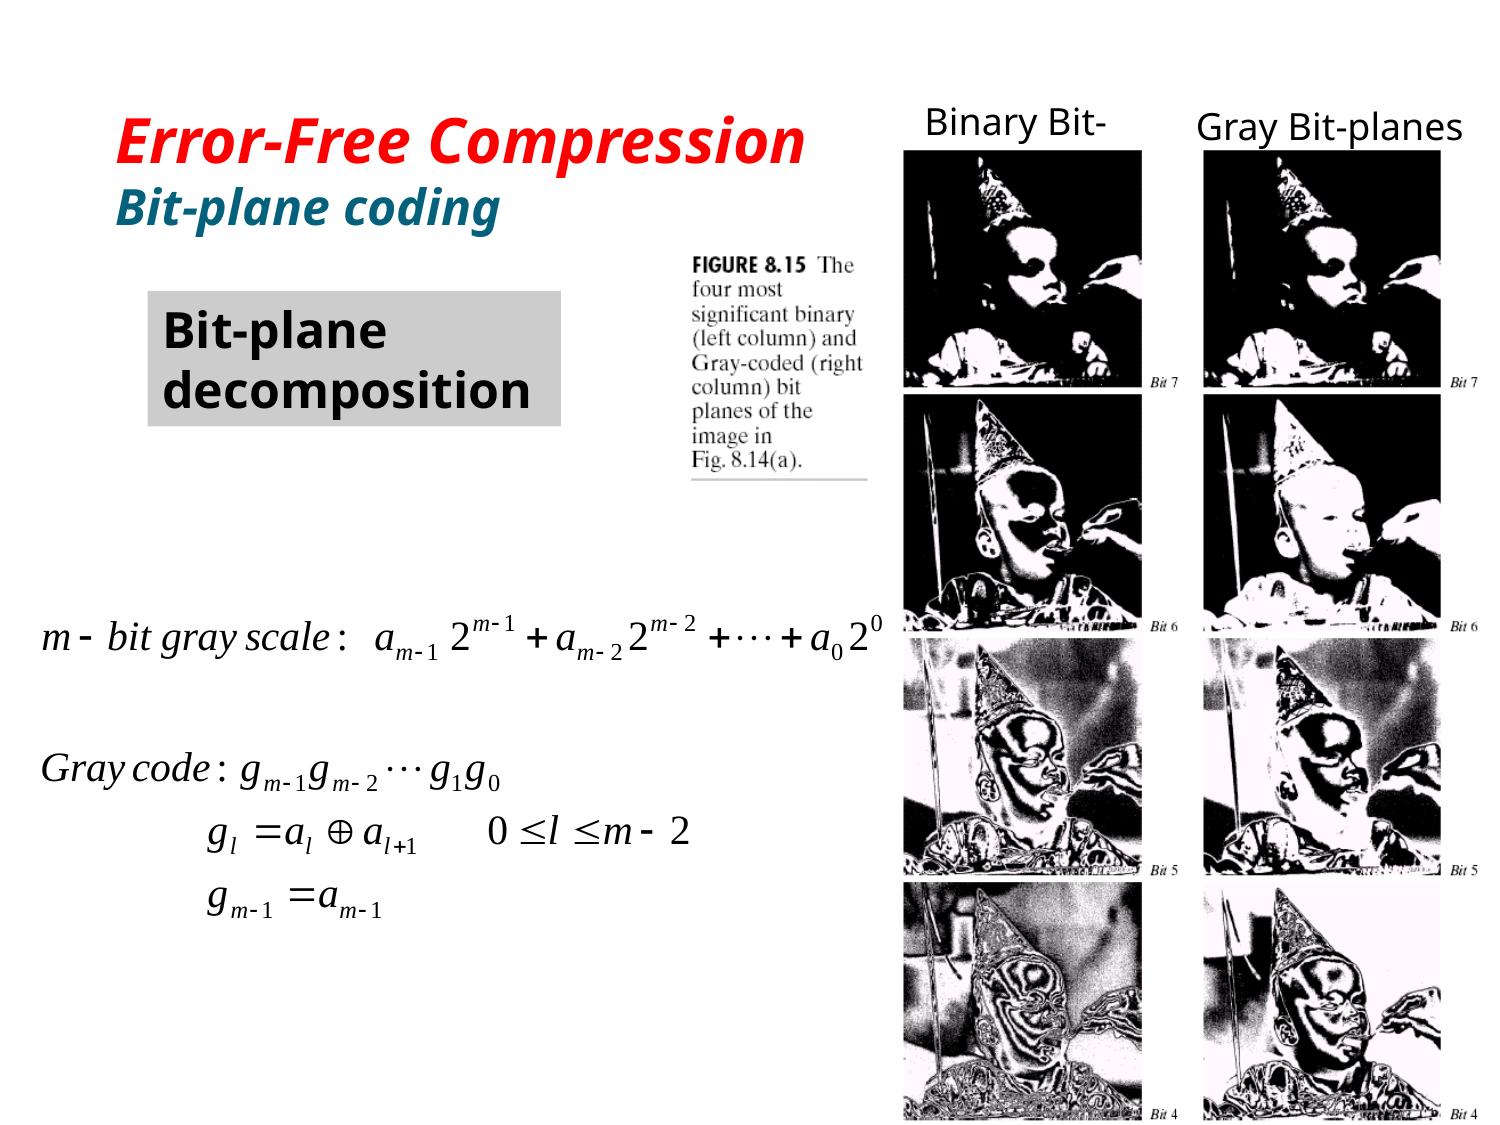

Error-Free Compression
Bit-plane coding
Binary Bit-planes
Gray Bit-planes
Bit-plane decomposition